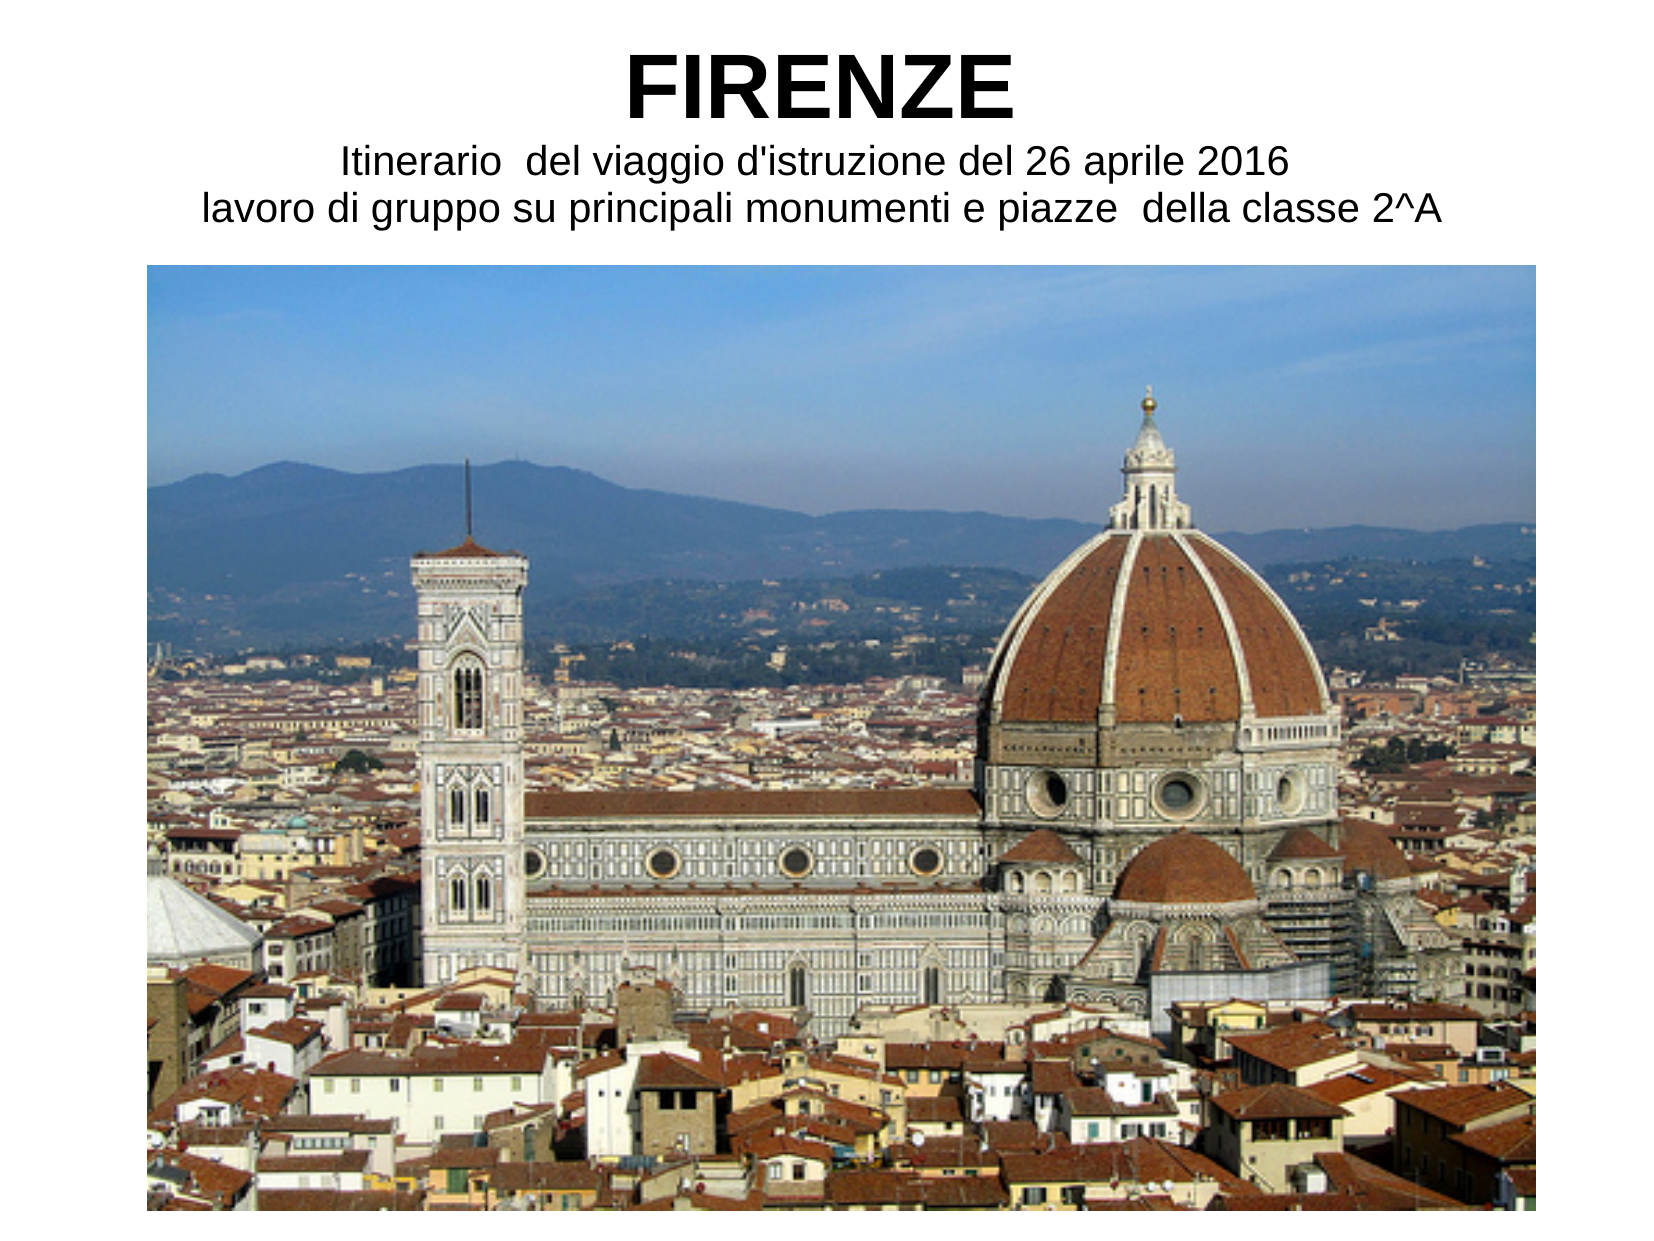

# FIRENZE Itinerario del viaggio d'istruzione del 26 aprile 2016 lavoro di gruppo su principali monumenti e piazze della classe 2^A